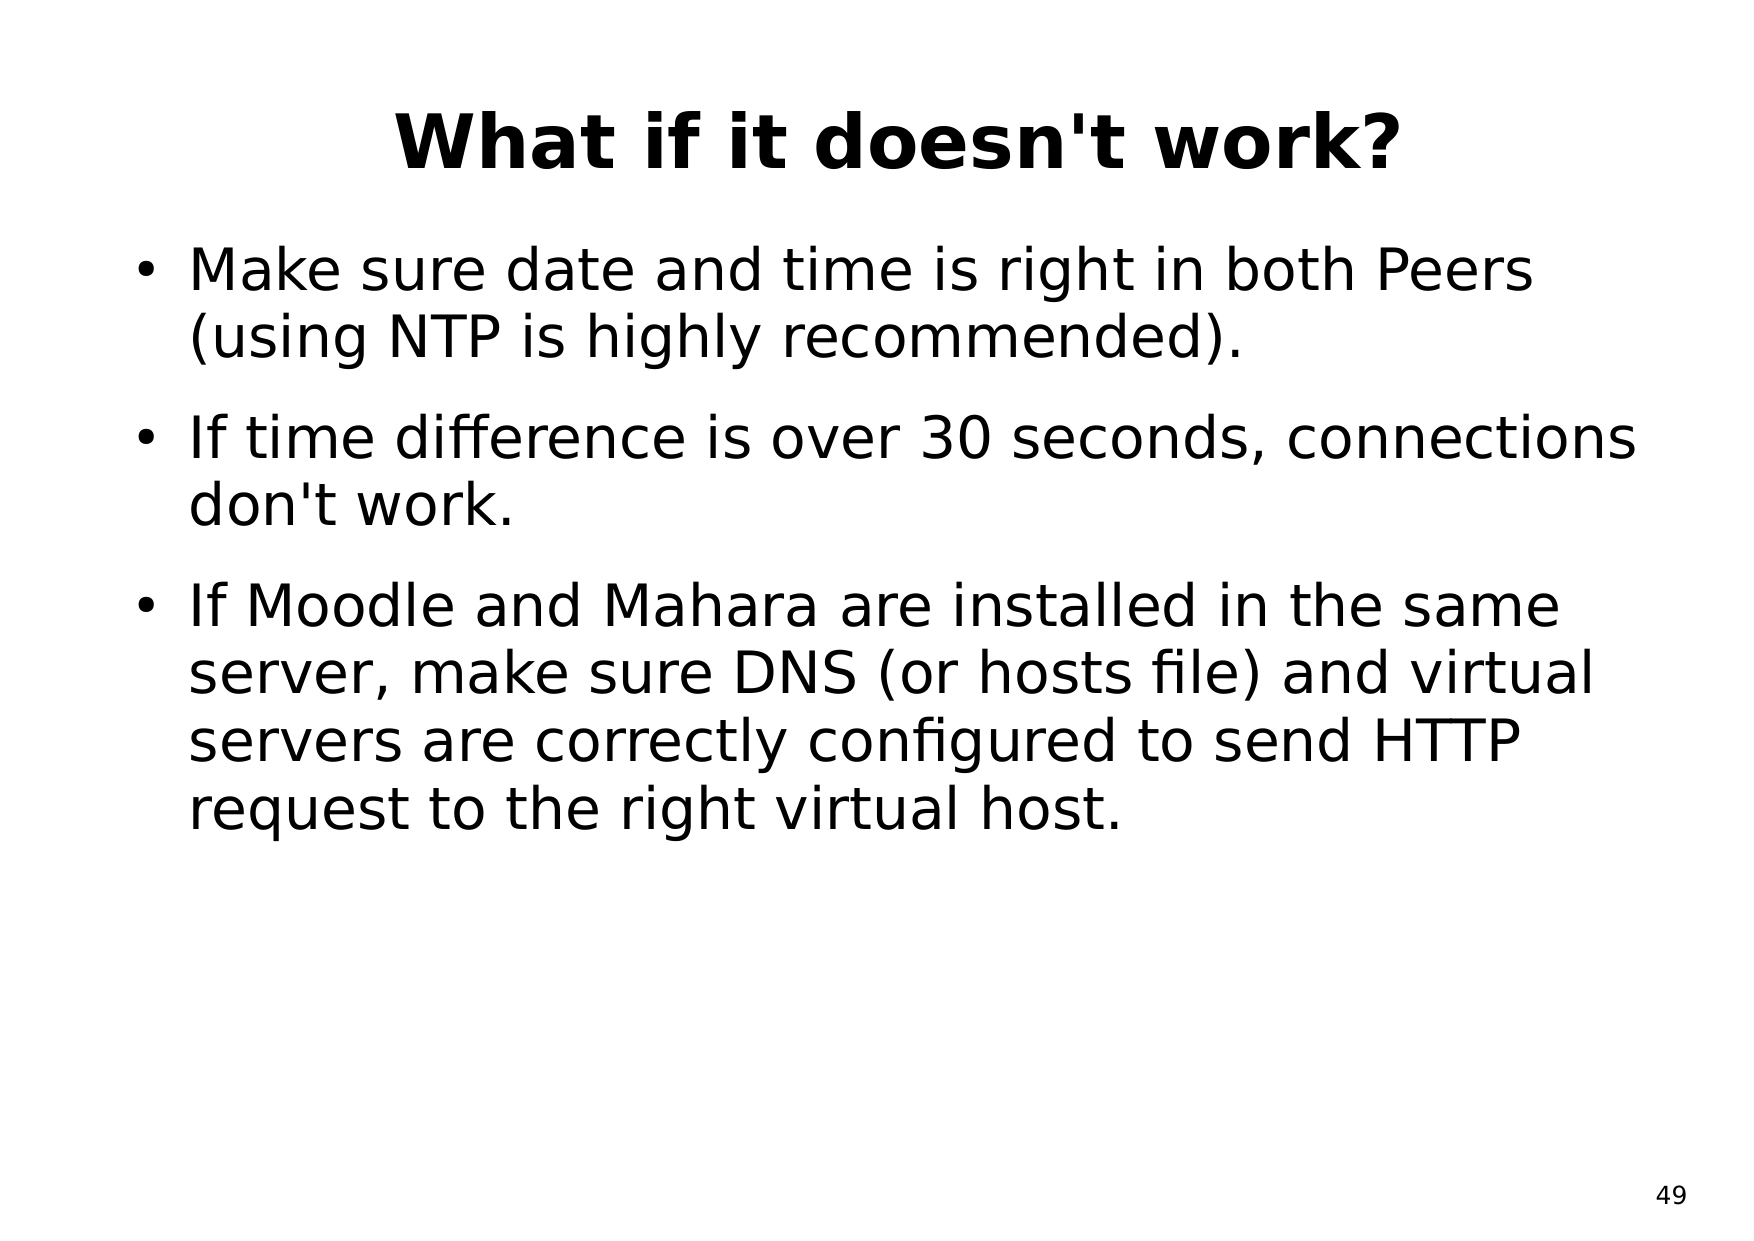

# What if it doesn't work?
Make sure date and time is right in both Peers (using NTP is highly recommended).
If time difference is over 30 seconds, connections don't work.
If Moodle and Mahara are installed in the same server, make sure DNS (or hosts file) and virtual servers are correctly configured to send HTTP request to the right virtual host.
49